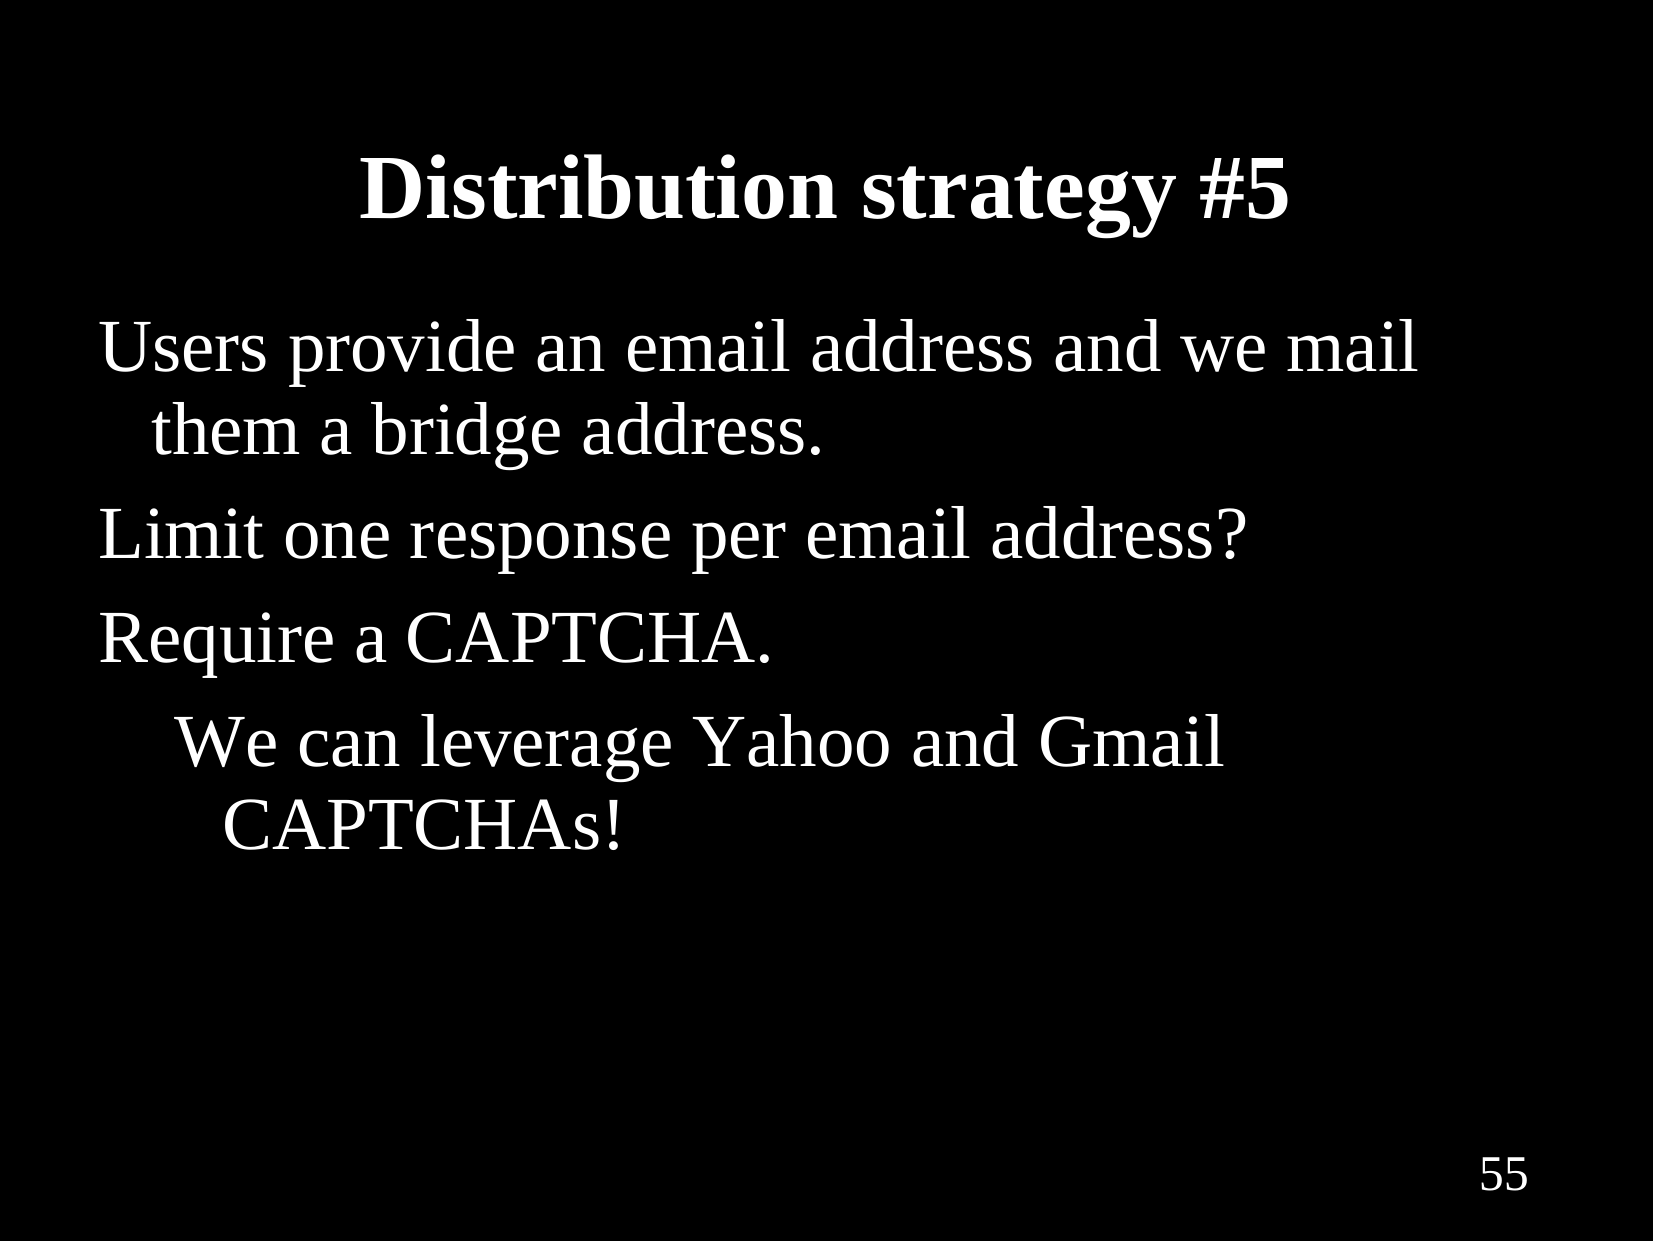

# Distribution strategy #5
Users provide an email address and we mail them a bridge address.
Limit one response per email address?
Require a CAPTCHA.
We can leverage Yahoo and Gmail CAPTCHAs!